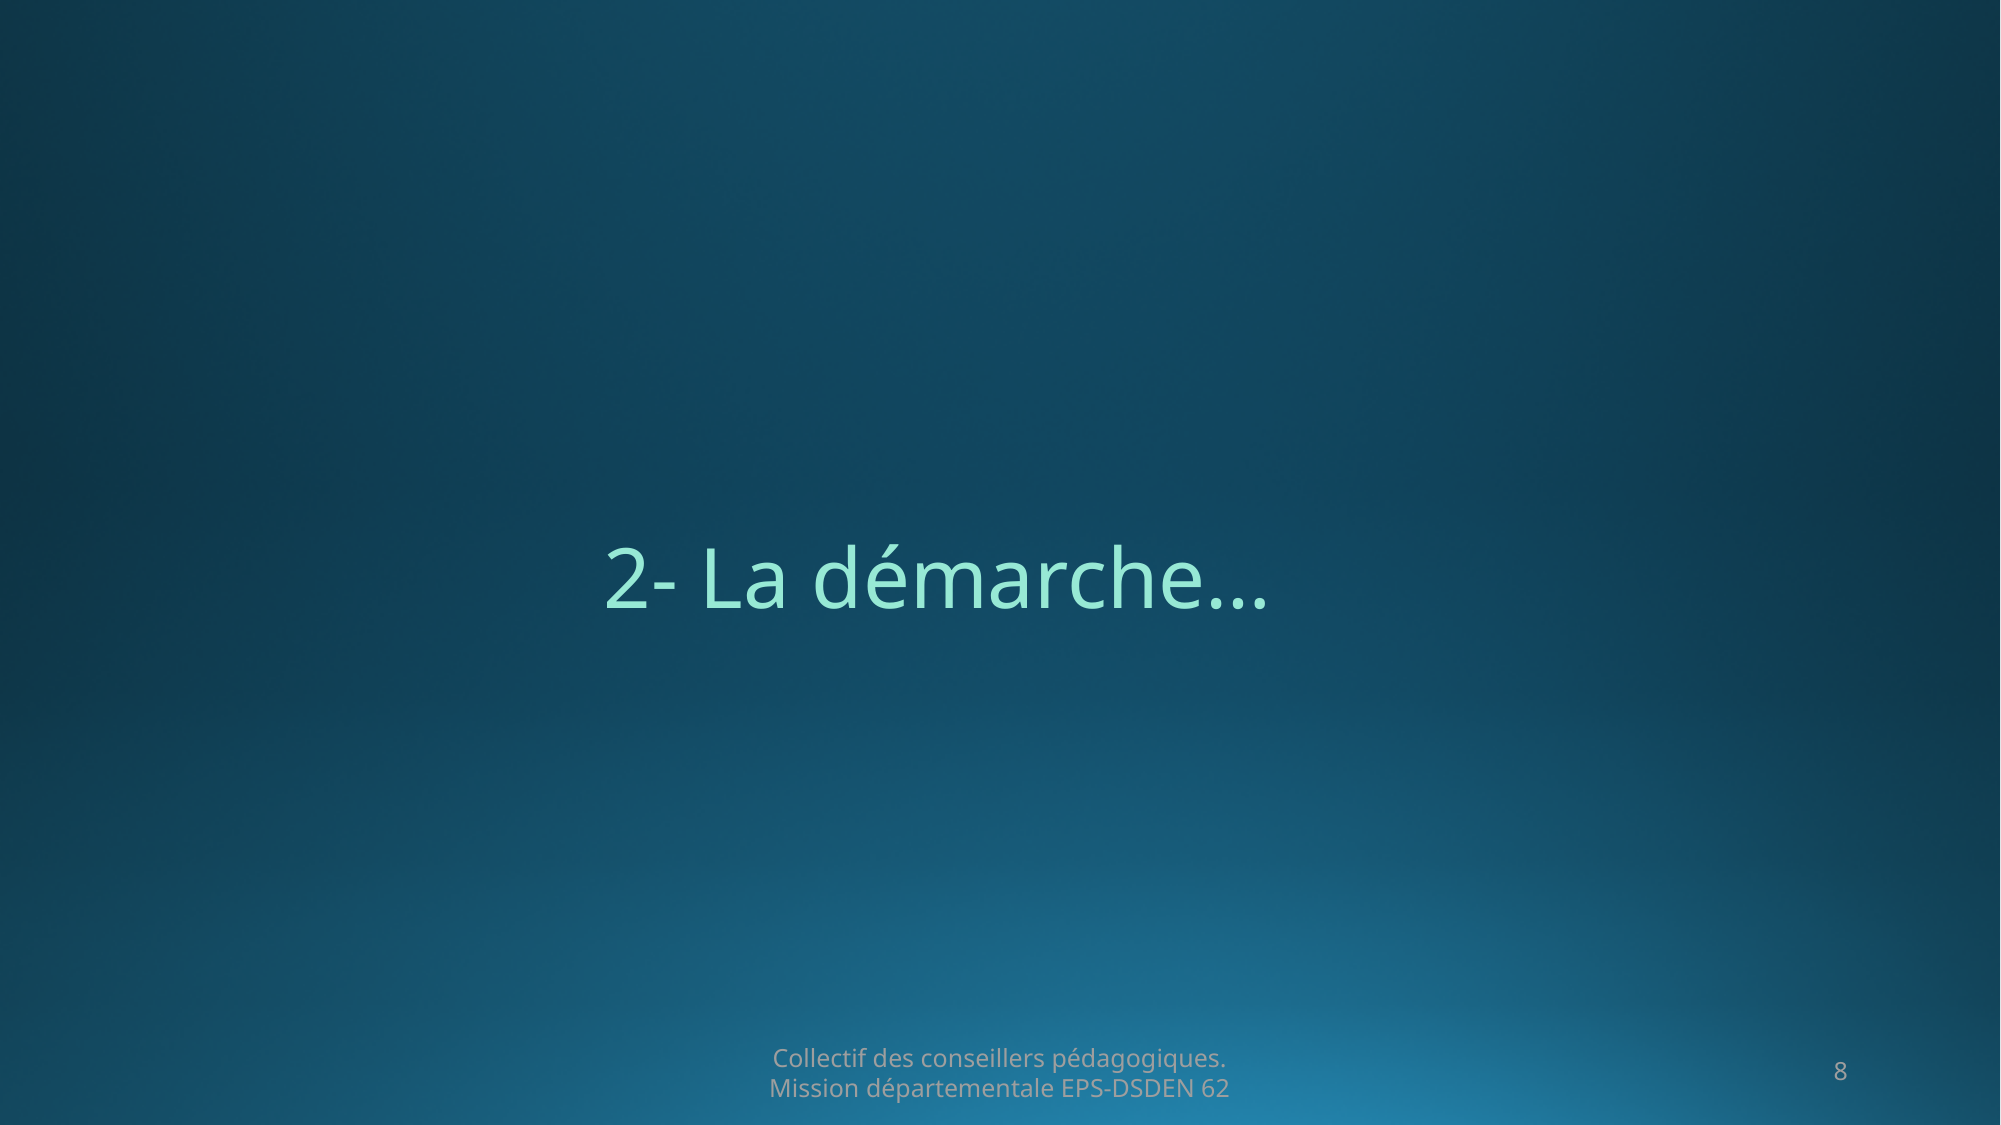

2- La démarche…
Collectif des conseillers pédagogiques.
Mission départementale EPS-DSDEN 62